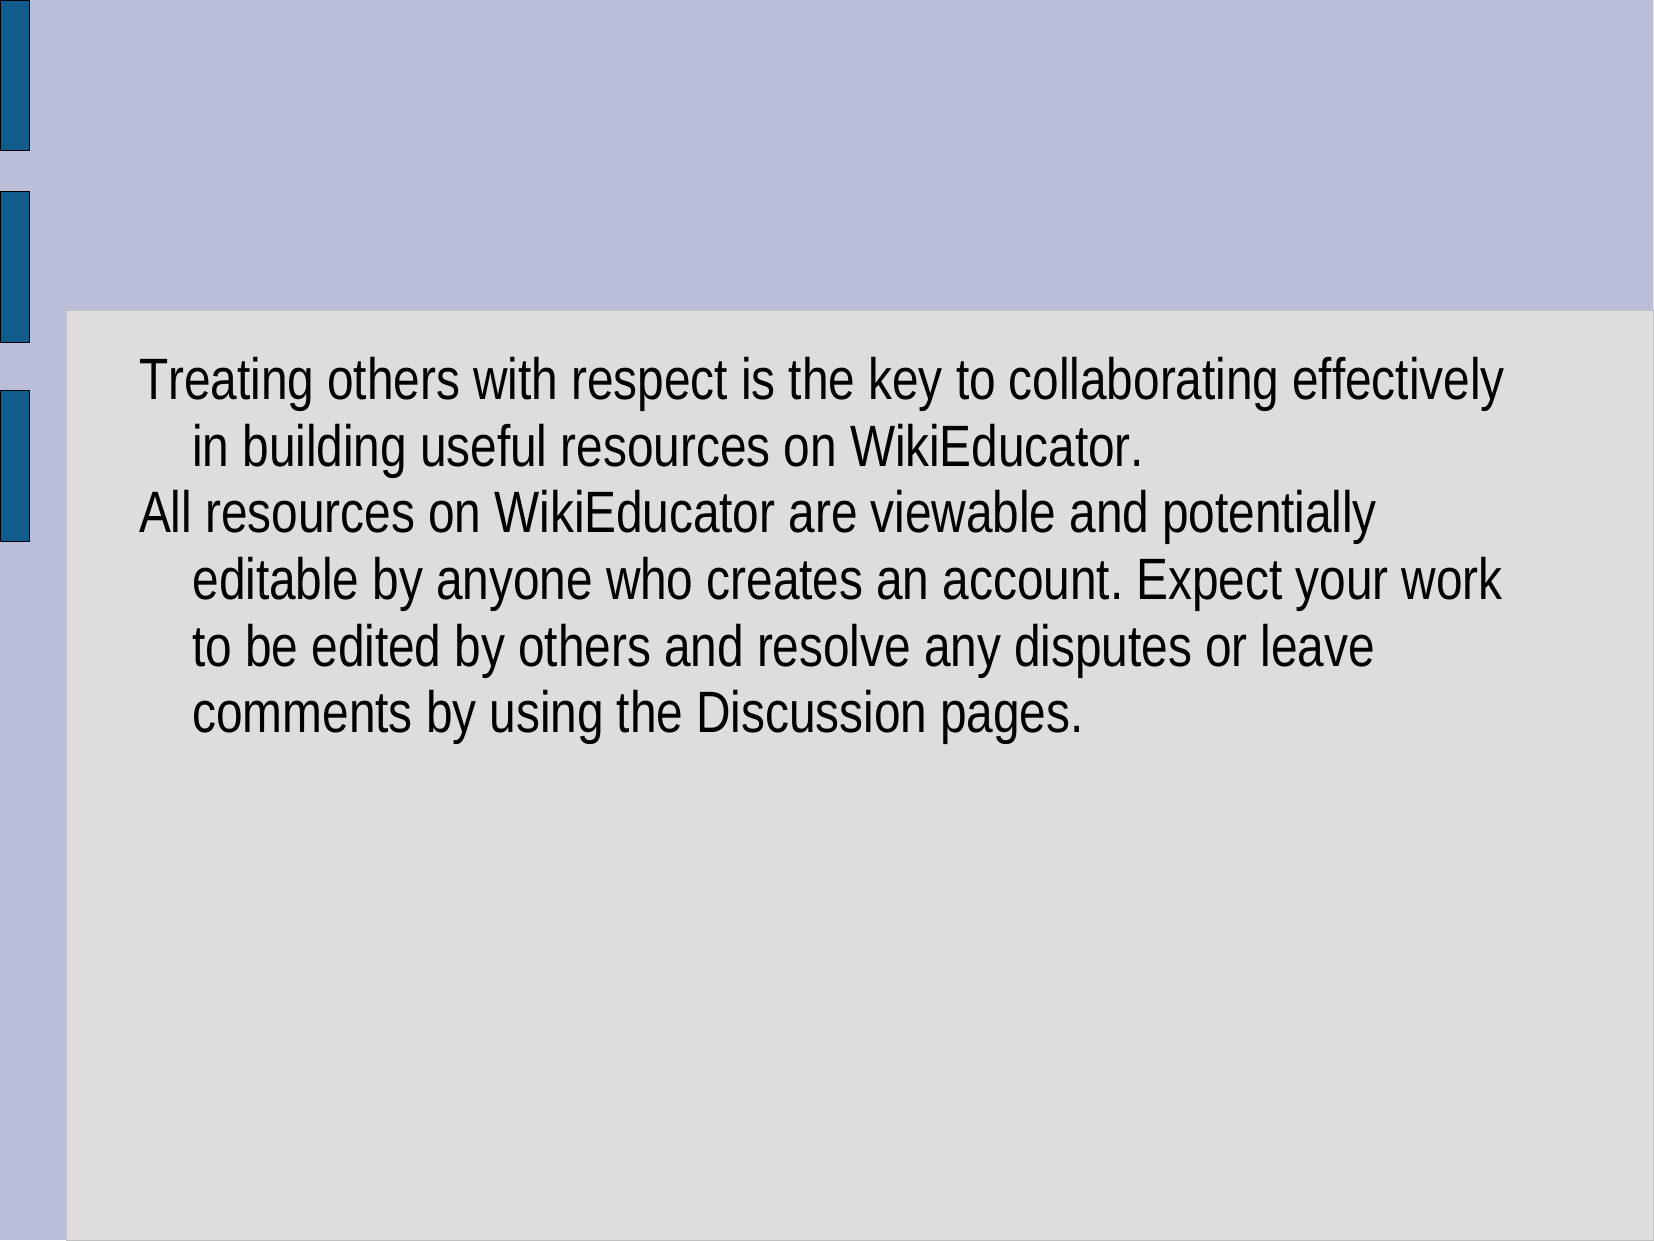

# Treating others with respect is the key to collaborating effectively in building useful resources on WikiEducator.
All resources on WikiEducator are viewable and potentially editable by anyone who creates an account. Expect your work to be edited by others and resolve any disputes or leave comments by using the Discussion pages.